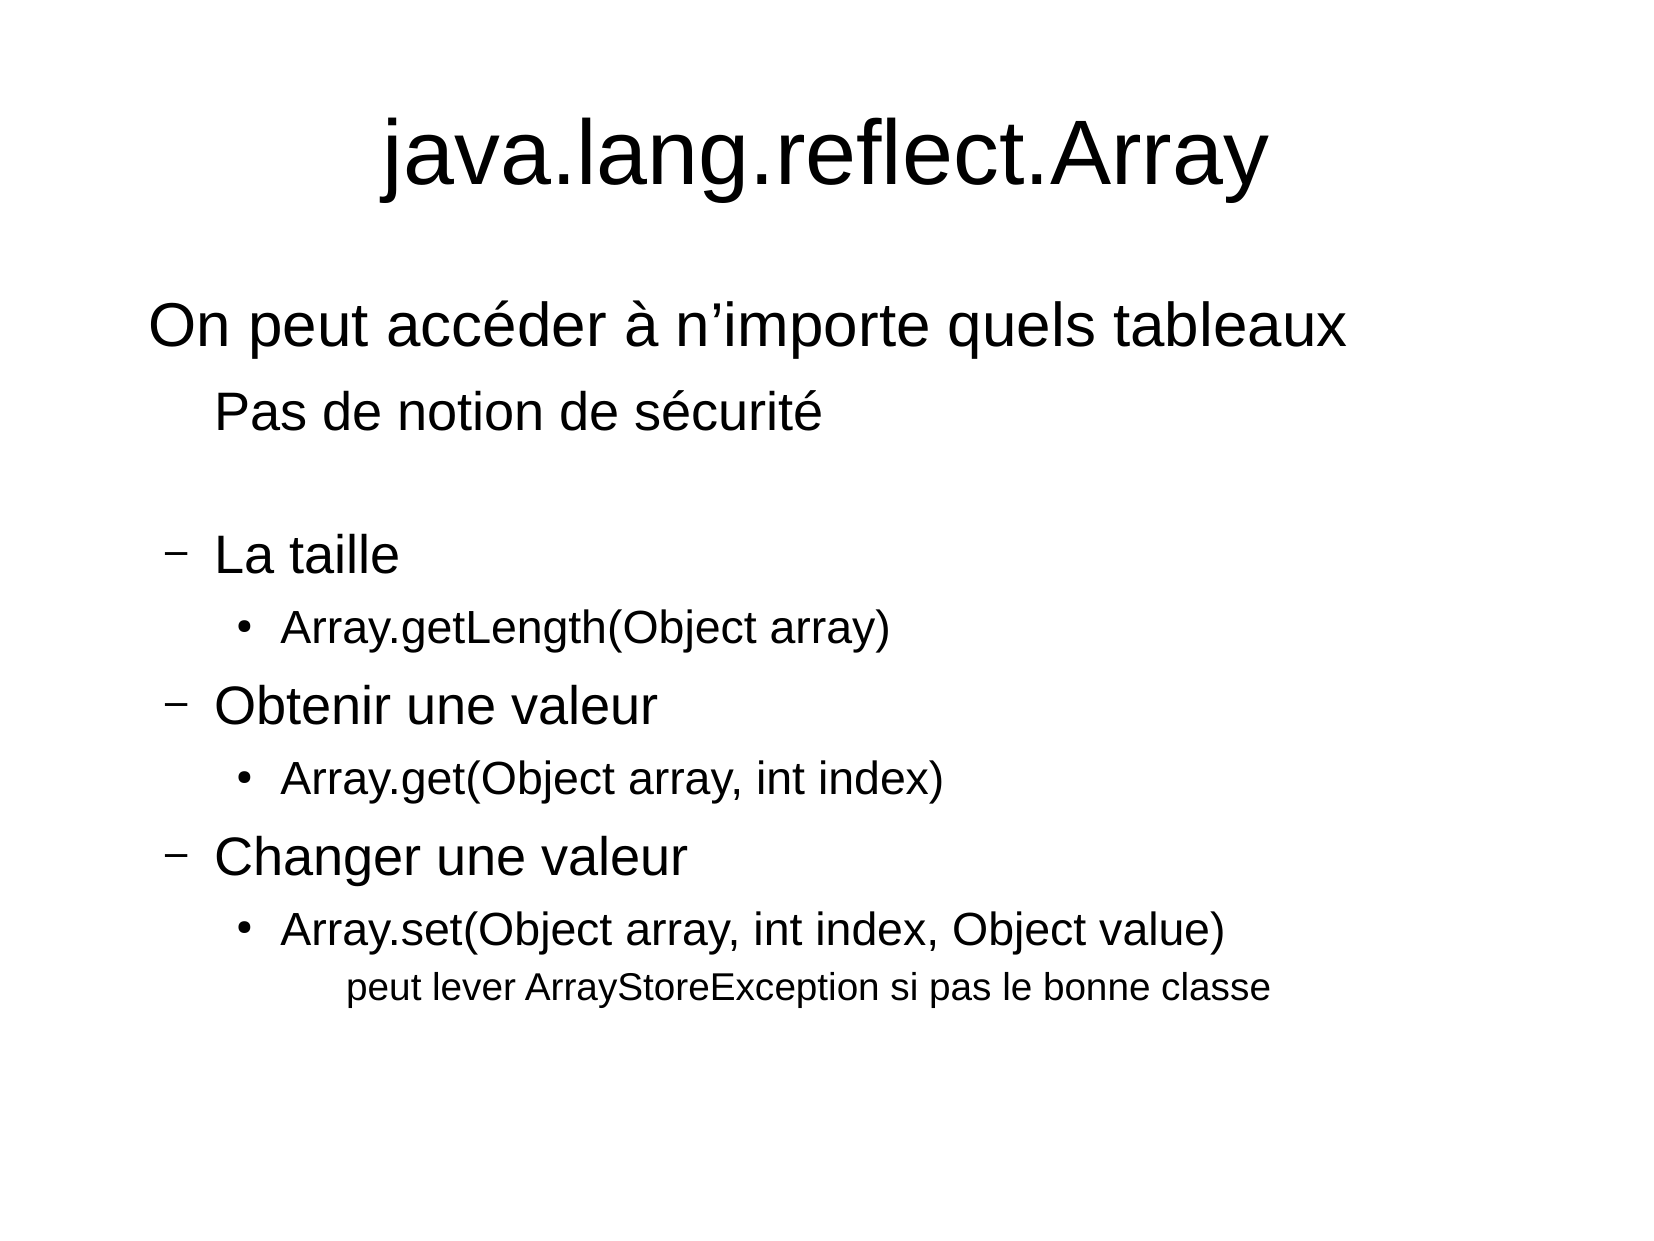

# java.lang.reflect.Array
On peut accéder à n’importe quels tableaux
Pas de notion de sécurité
La taille
Array.getLength(Object array)
Obtenir une valeur
Array.get(Object array, int index)
Changer une valeur
Array.set(Object array, int index, Object value)
peut lever ArrayStoreException si pas le bonne classe